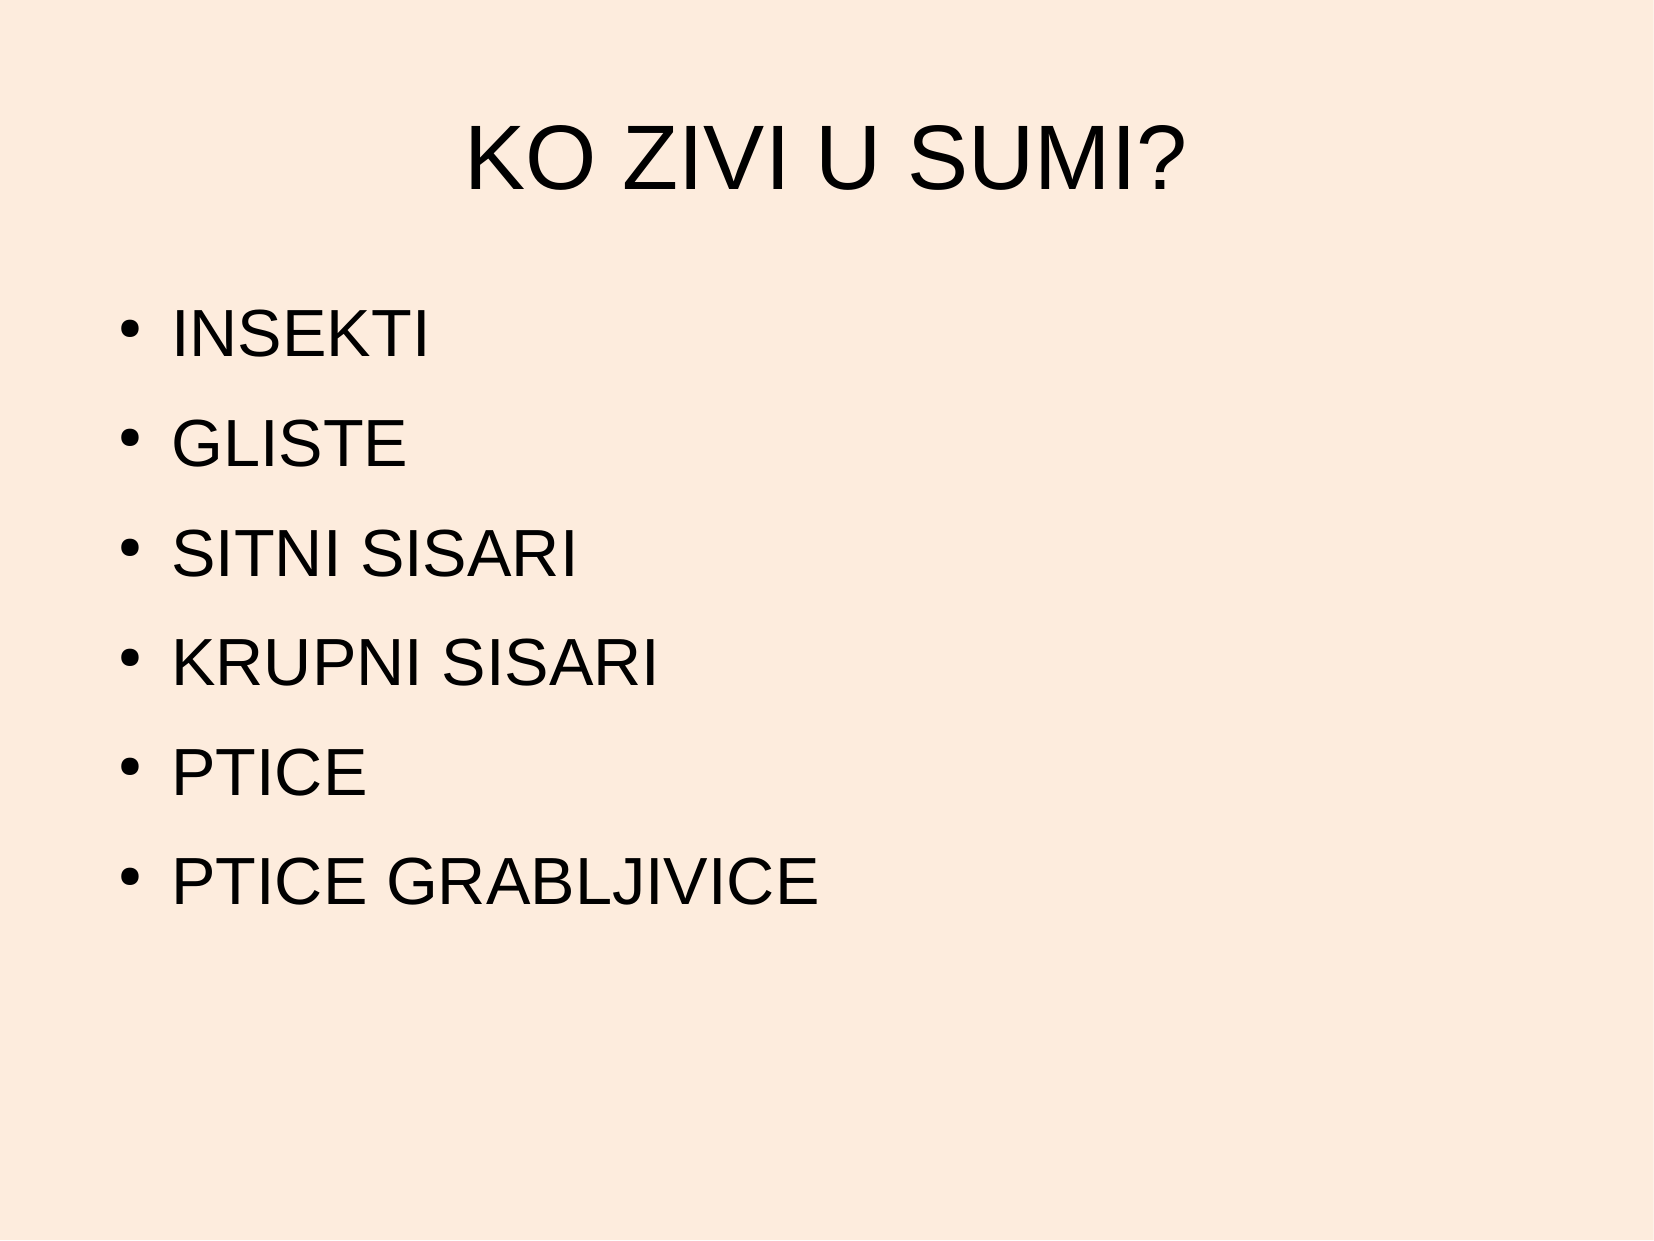

# KO ZIVI U SUMI?
INSEKTI
GLISTE
SITNI SISARI
KRUPNI SISARI
PTICE
PTICE GRABLJIVICE